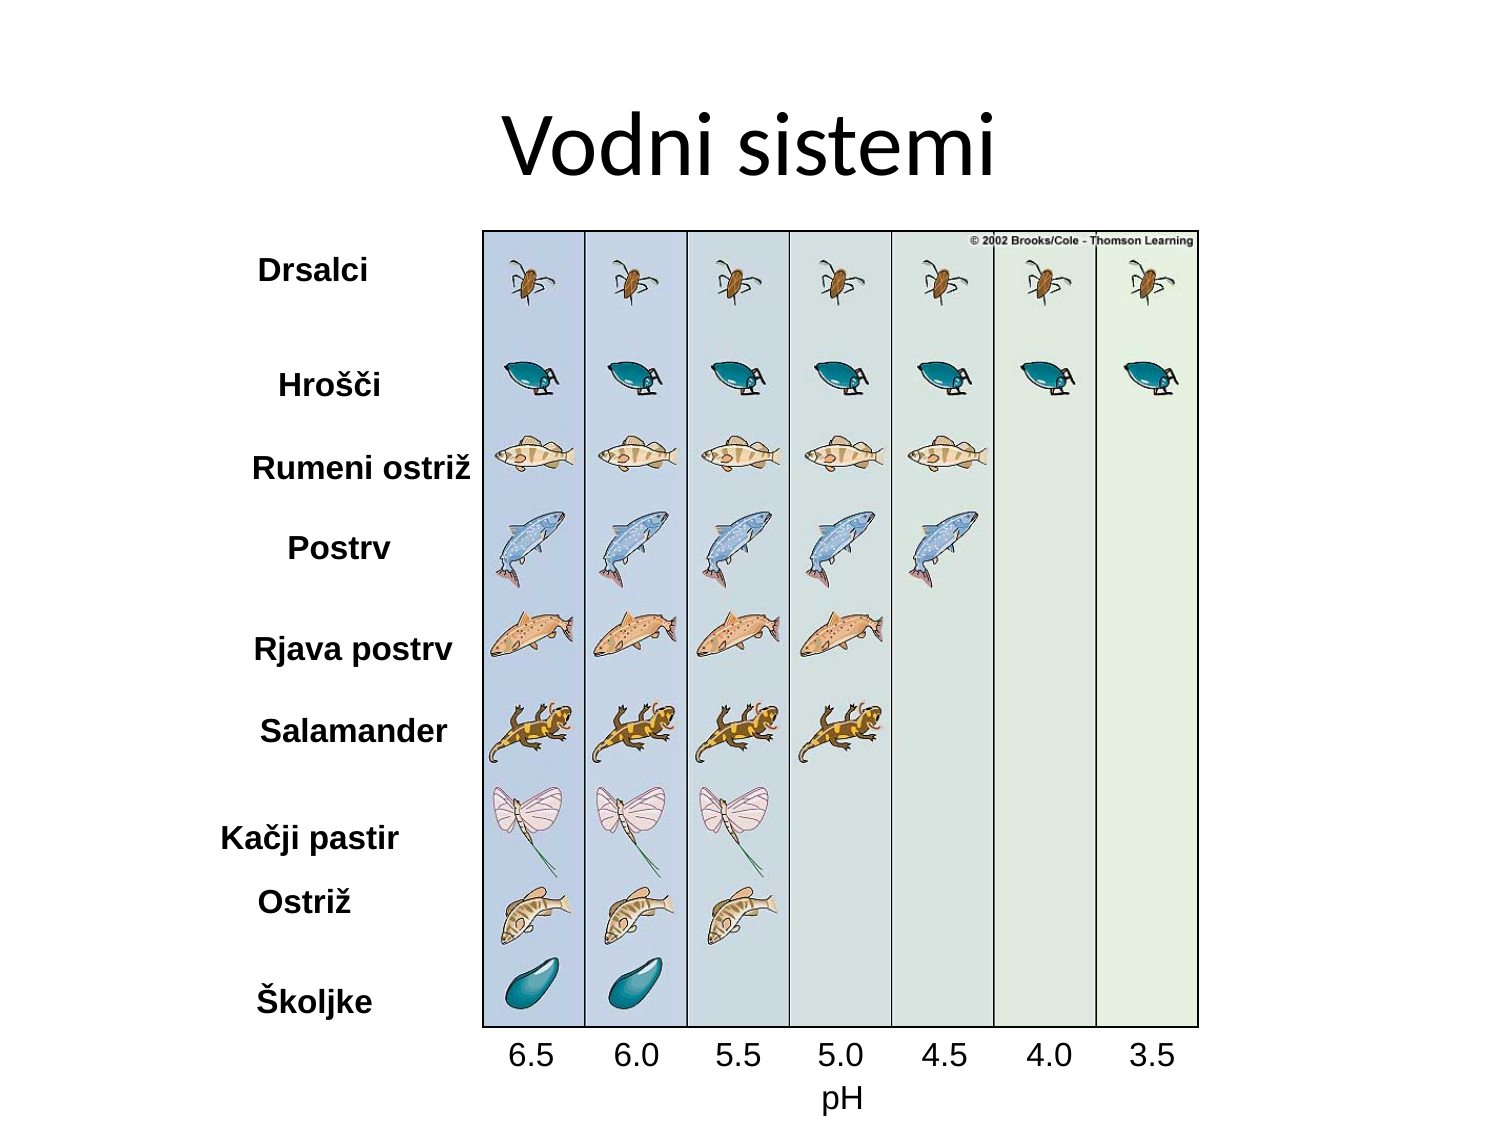

# Vodni sistemi
Drsalci
Hrošči
Rumeni ostriž
Postrv
Rjava postrv
Salamander
Kačji pastir
Ostriž
Školjke
6.5
6.0
5.5
5.0
4.5
4.0
3.5
pH